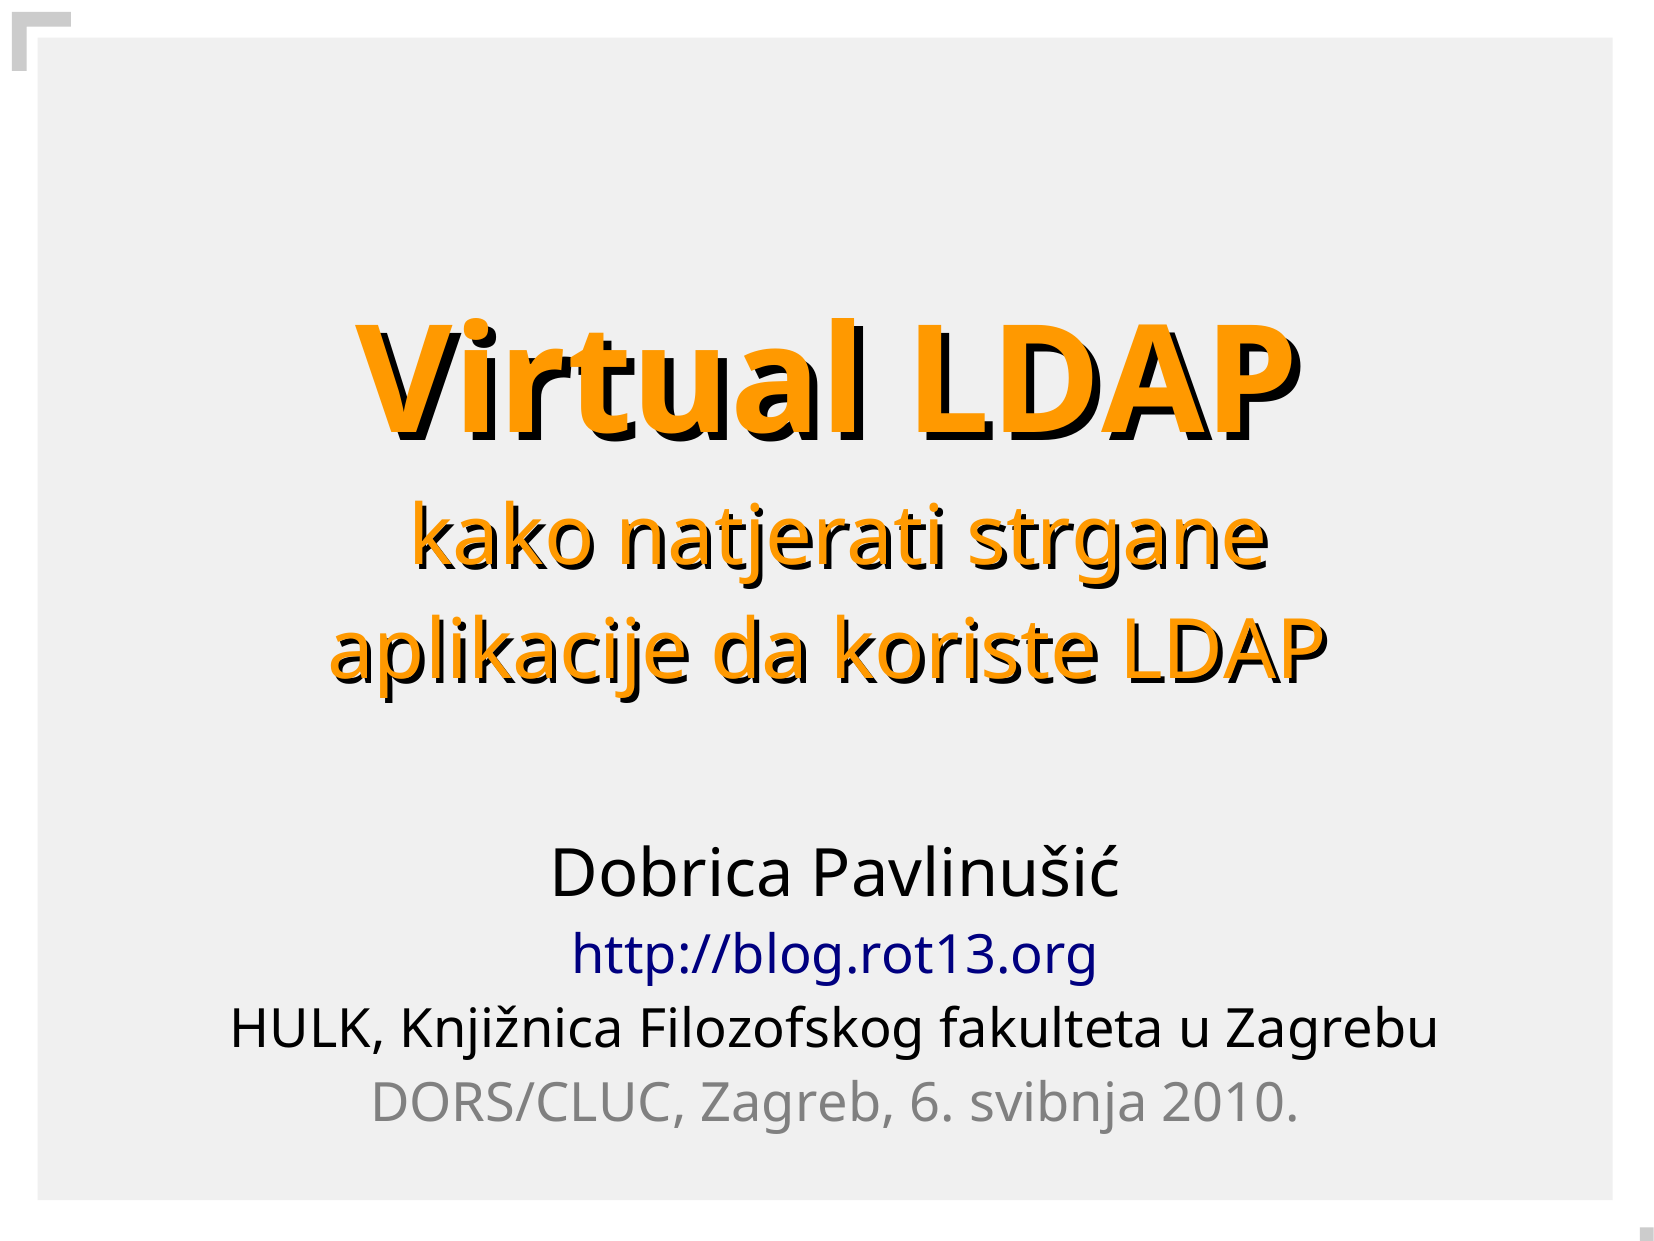

# Virtual LDAP kako natjerati strgane aplikacije da koriste LDAP
Dobrica Pavlinušić
http://blog.rot13.org
HULK, Knjižnica Filozofskog fakulteta u Zagrebu
DORS/CLUC, Zagreb, 6. svibnja 2010.